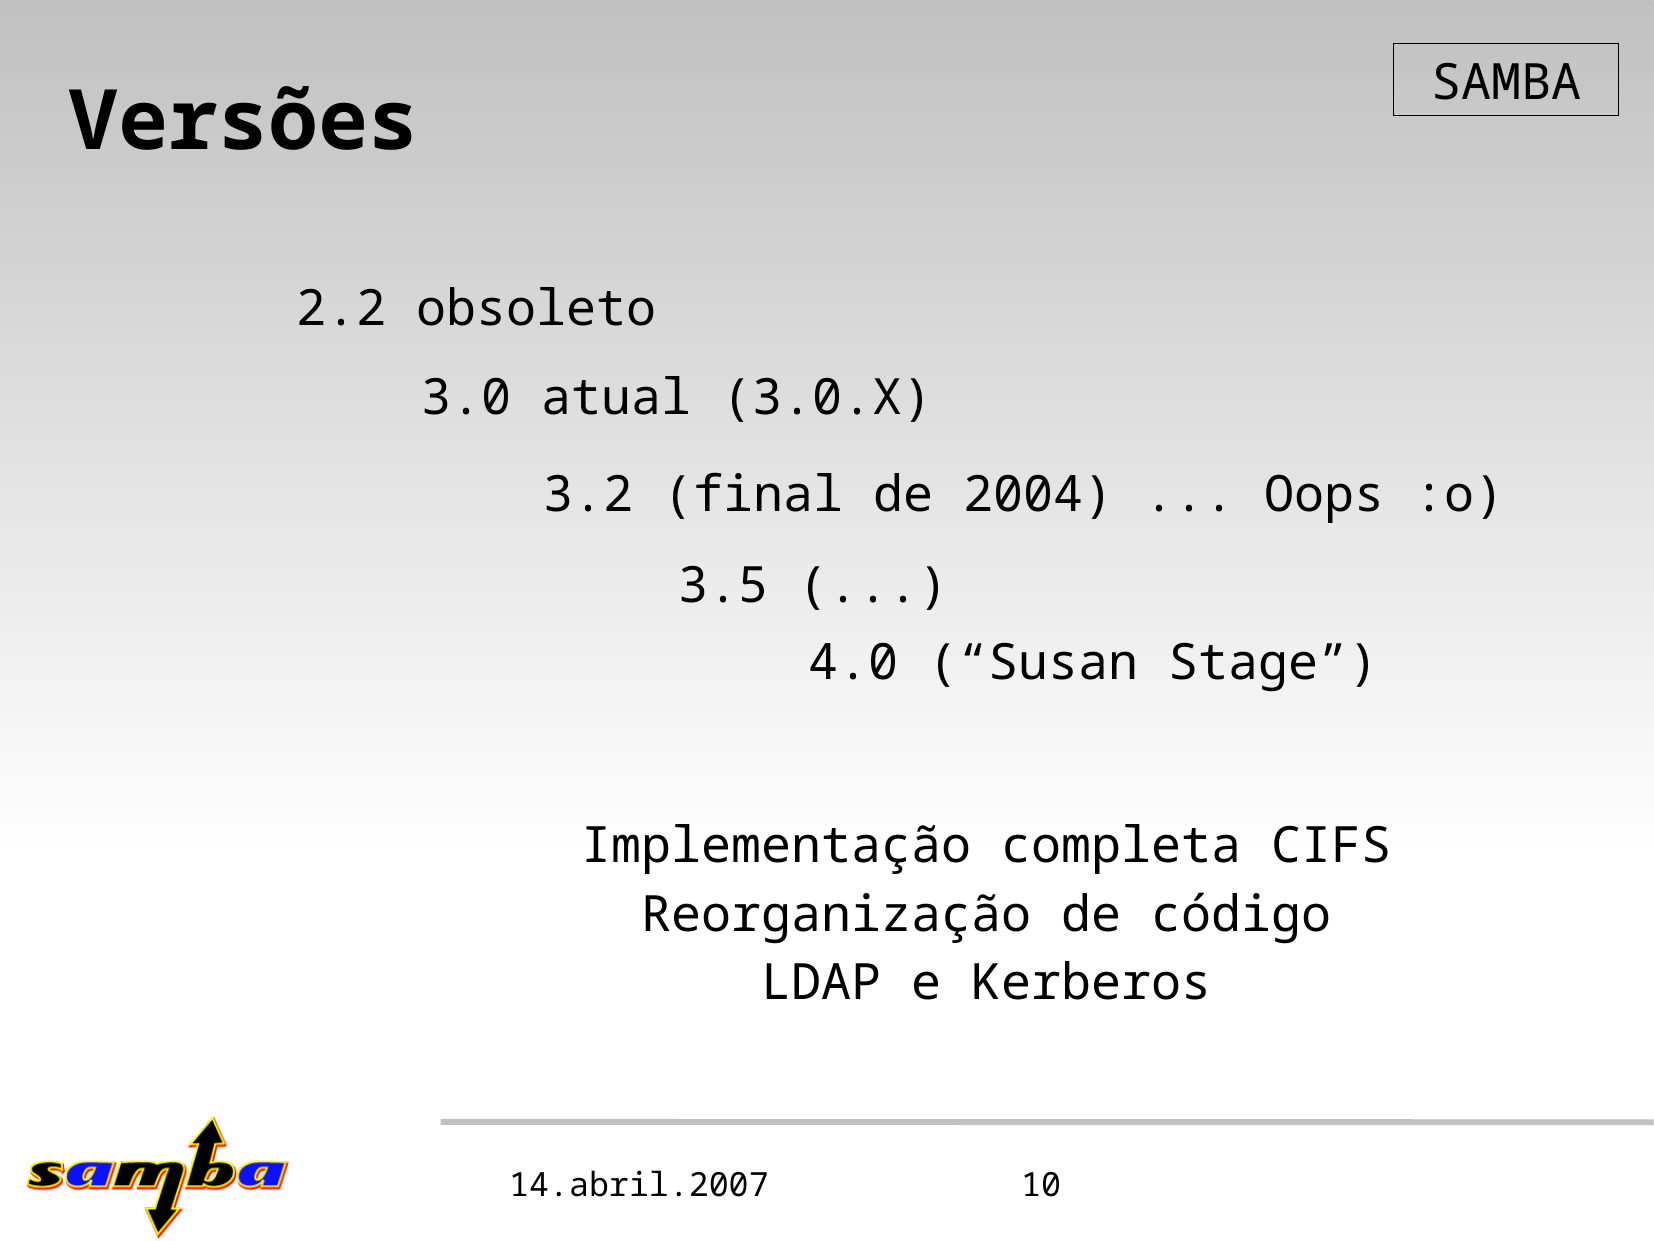

SAMBA
Versões
2.2 obsoleto
3.0 atual (3.0.X)
3.2 (final de 2004) ... Oops :o)
3.5 (...)
4.0 (“Susan Stage”)
Implementação completa CIFS
Reorganização de código
LDAP e Kerberos